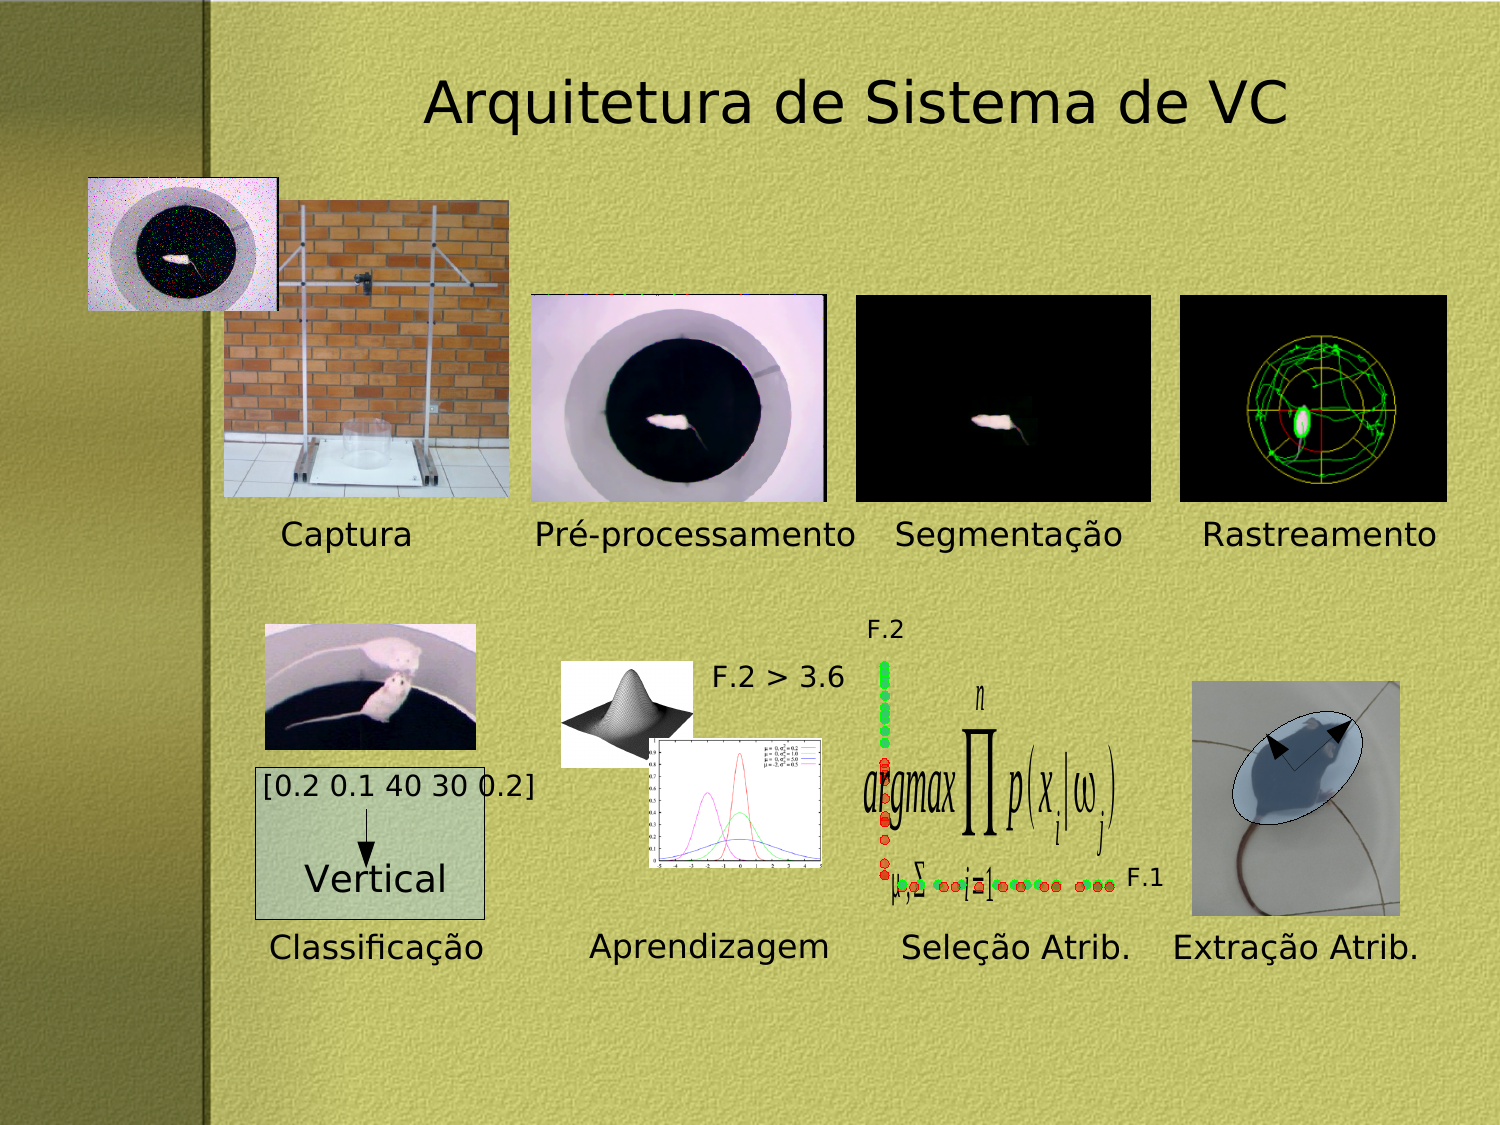

# Arquitetura de Sistema de VC
Captura
Pré-processamento
Segmentação
Rastreamento
F.2
F.2 > 3.6
[0.2 0.1 40 30 0.2]
Vertical
F.1
Aprendizagem
Seleção Atrib.
Extração Atrib.
Classificação